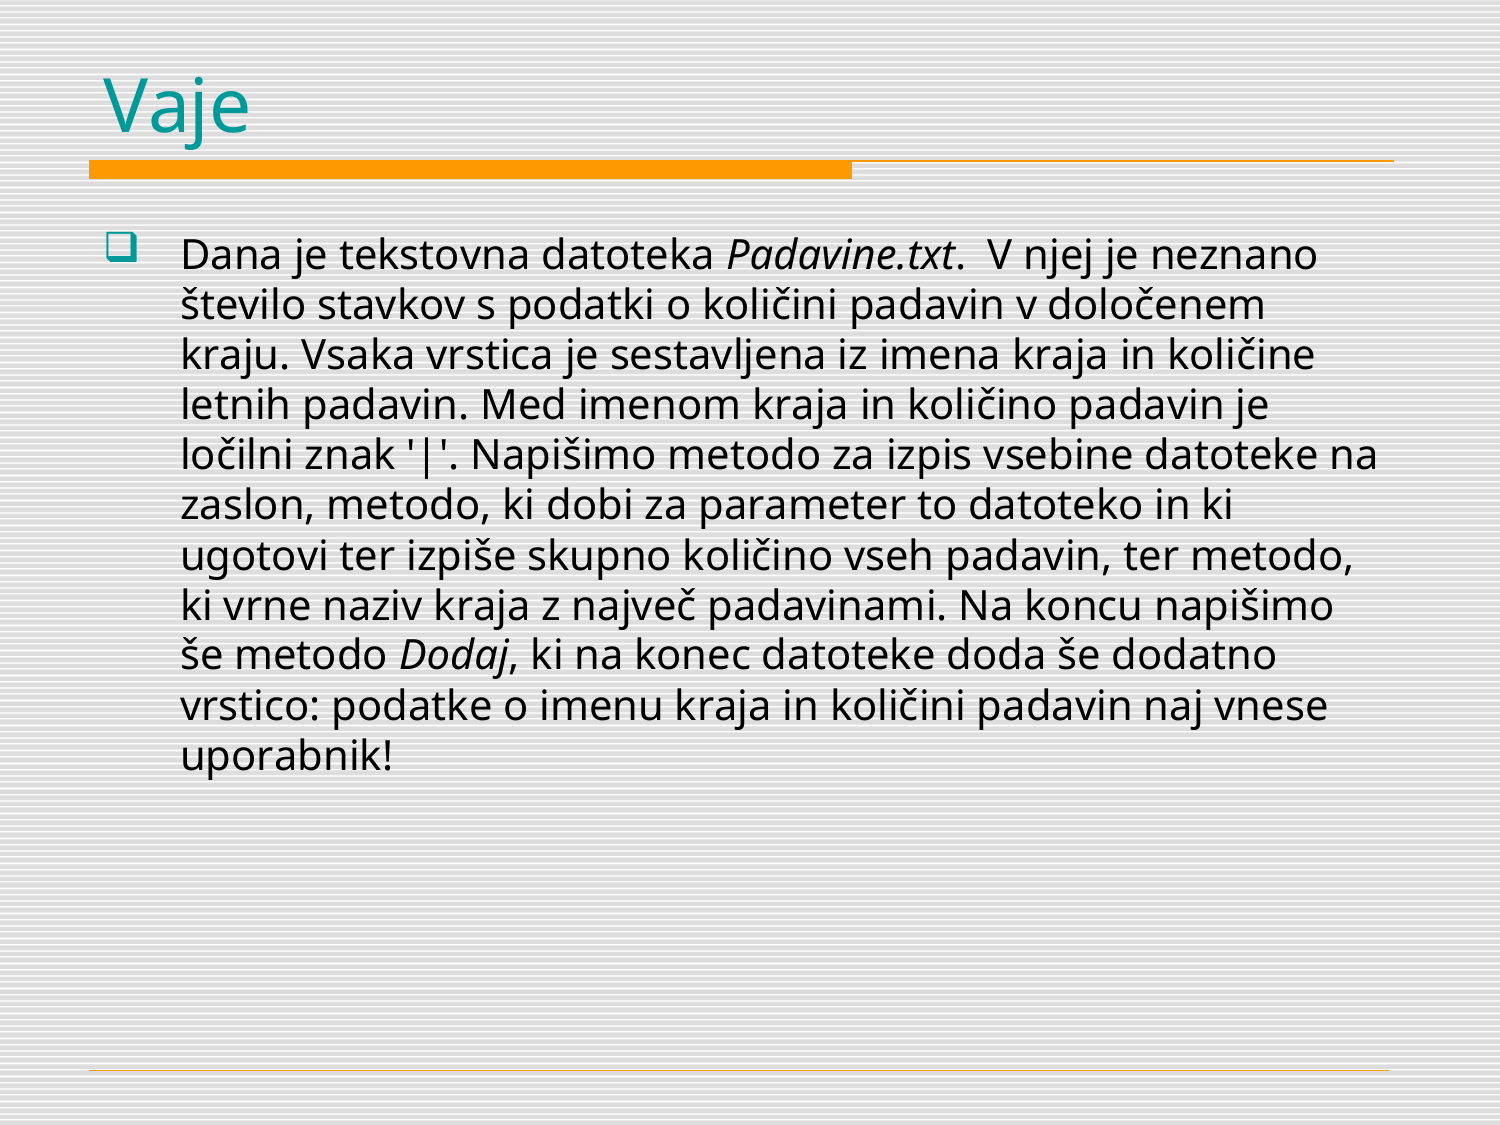

# Vaje
Dana je tekstovna datoteka Padavine.txt. V njej je neznano število stavkov s podatki o količini padavin v določenem kraju. Vsaka vrstica je sestavljena iz imena kraja in količine letnih padavin. Med imenom kraja in količino padavin je ločilni znak '|'. Napišimo metodo za izpis vsebine datoteke na zaslon, metodo, ki dobi za parameter to datoteko in ki ugotovi ter izpiše skupno količino vseh padavin, ter metodo, ki vrne naziv kraja z največ padavinami. Na koncu napišimo še metodo Dodaj, ki na konec datoteke doda še dodatno vrstico: podatke o imenu kraja in količini padavin naj vnese uporabnik!